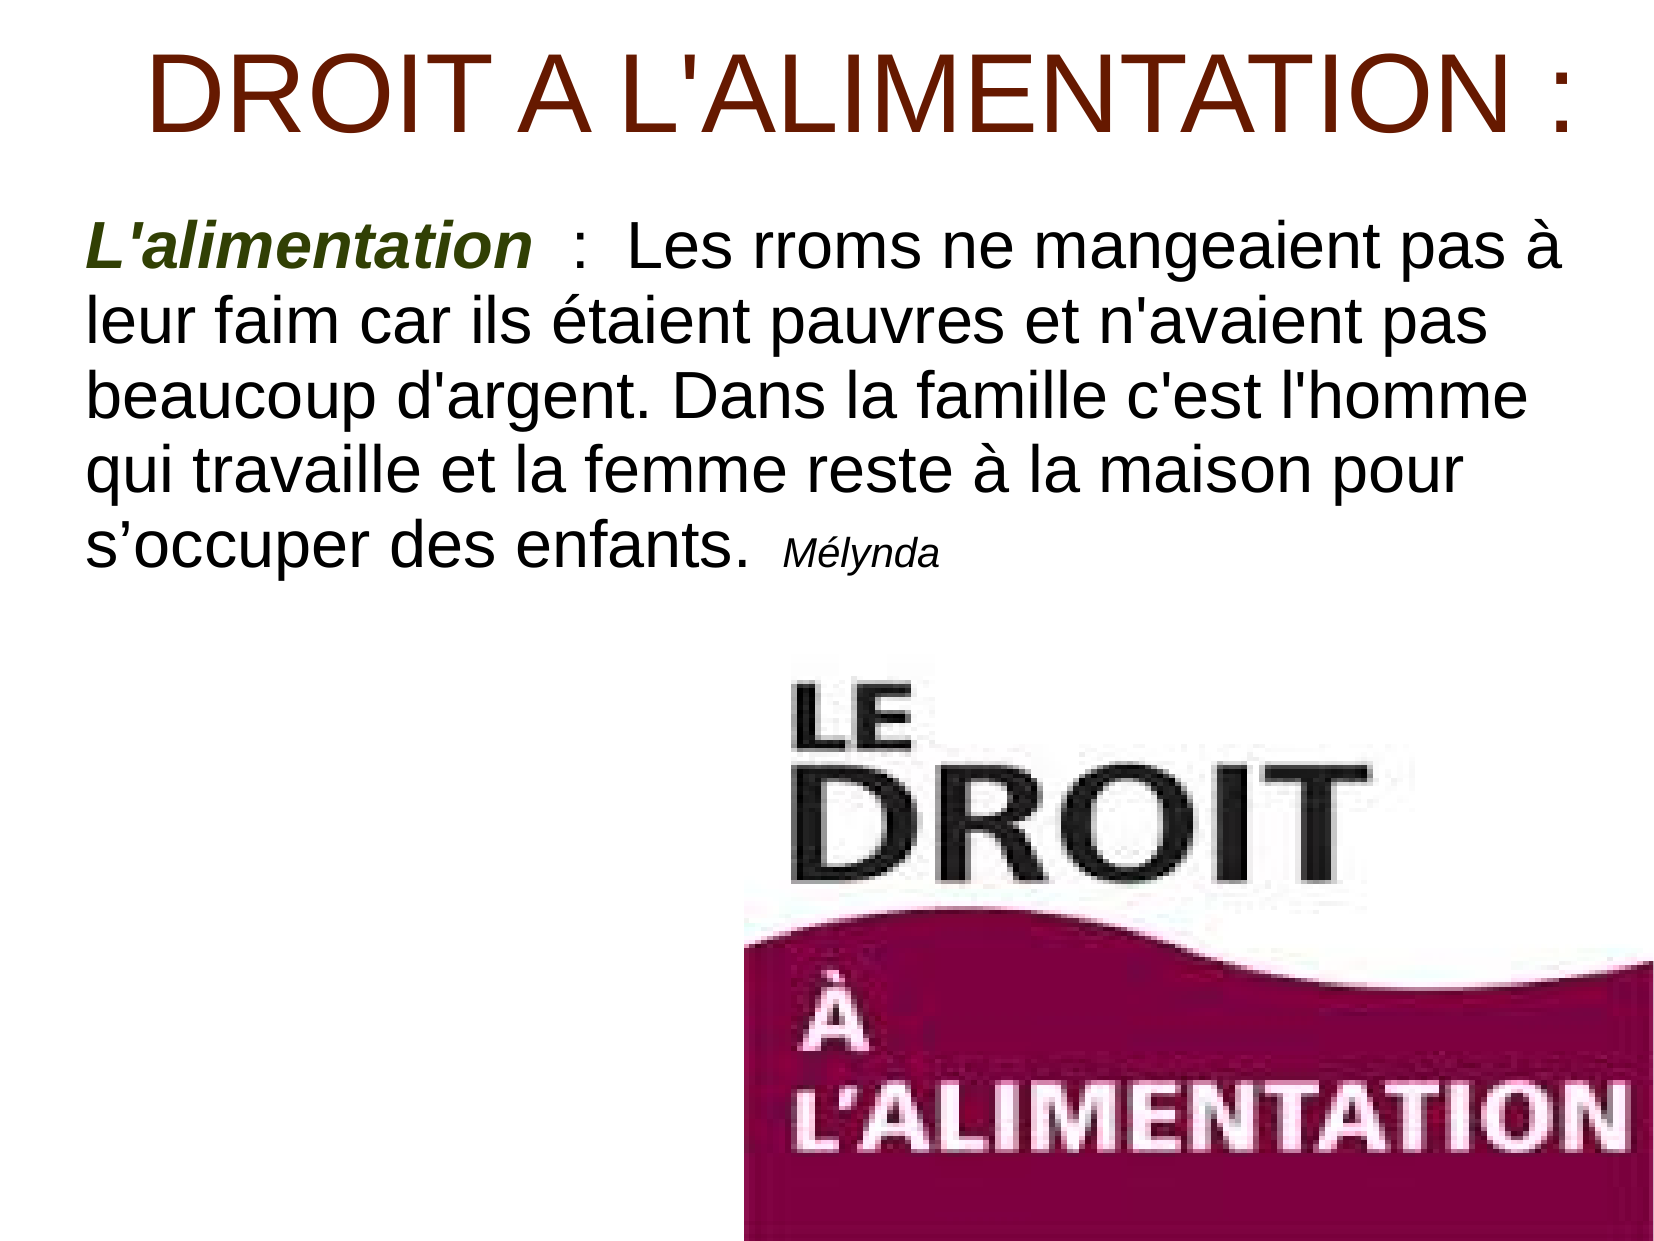

DROIT A L'ALIMENTATION :
L'alimentation  : Les rroms ne mangeaient pas à leur faim car ils étaient pauvres et n'avaient pas beaucoup d'argent. Dans la famille c'est l'homme qui travaille et la femme reste à la maison pour s’occuper des enfants. Mélynda